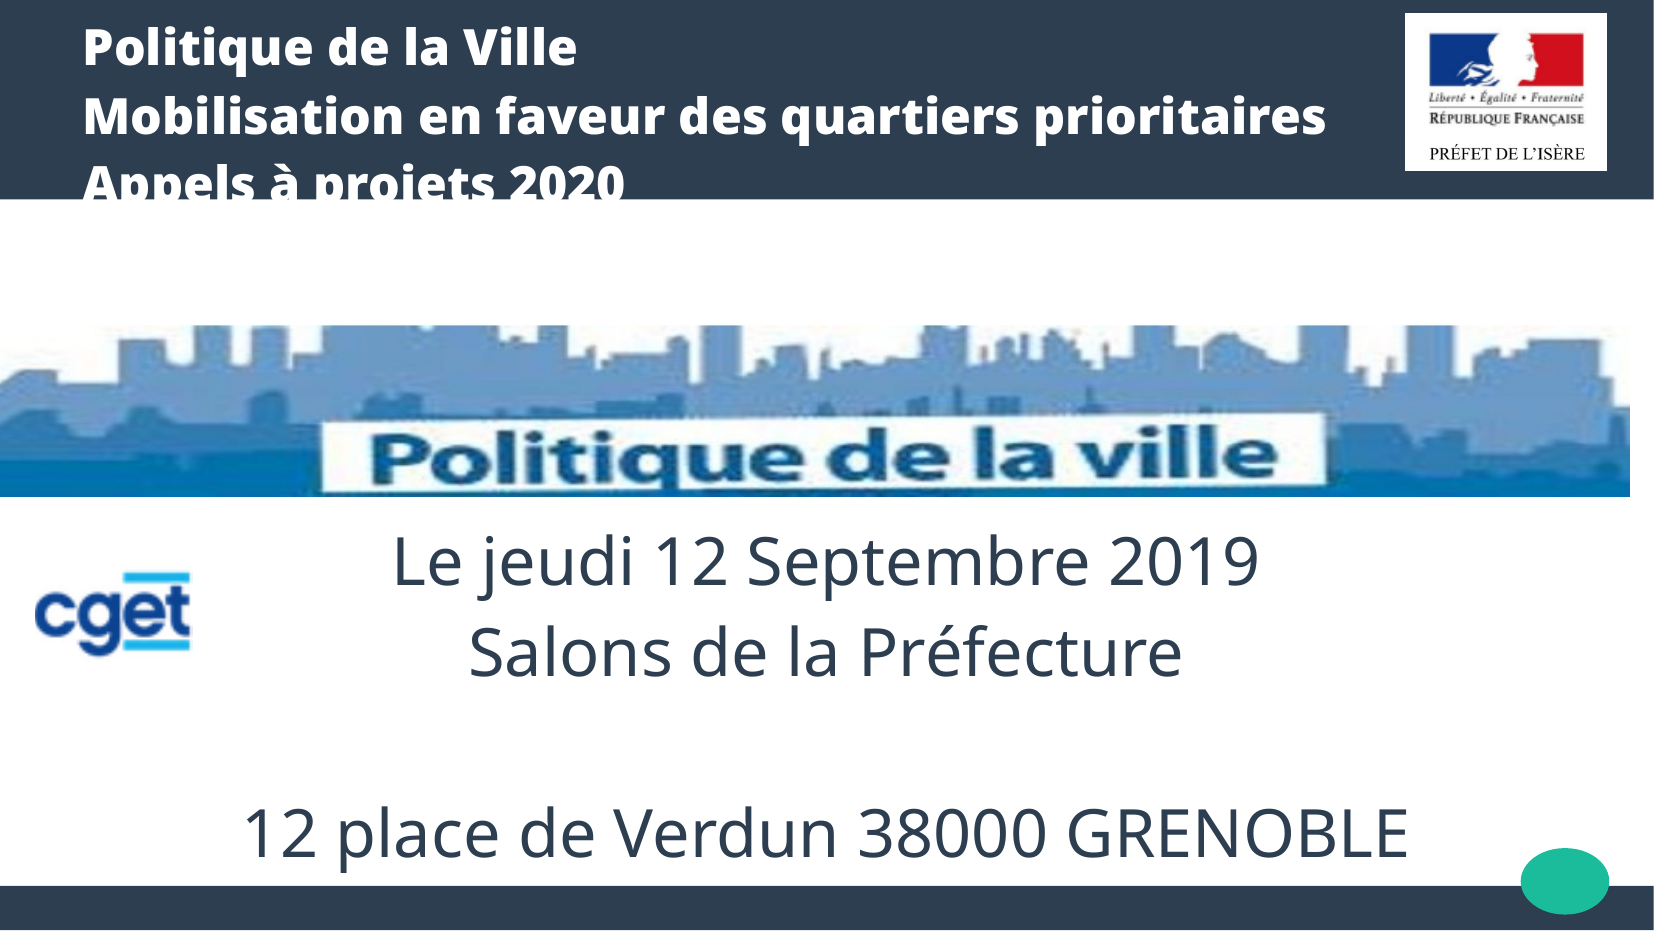

# Politique de la Ville Mobilisation en faveur des quartiers prioritaires Appels à projets 2020
Le jeudi 12 Septembre 2019
Salons de la Préfecture
12 place de Verdun 38000 GRENOBLE